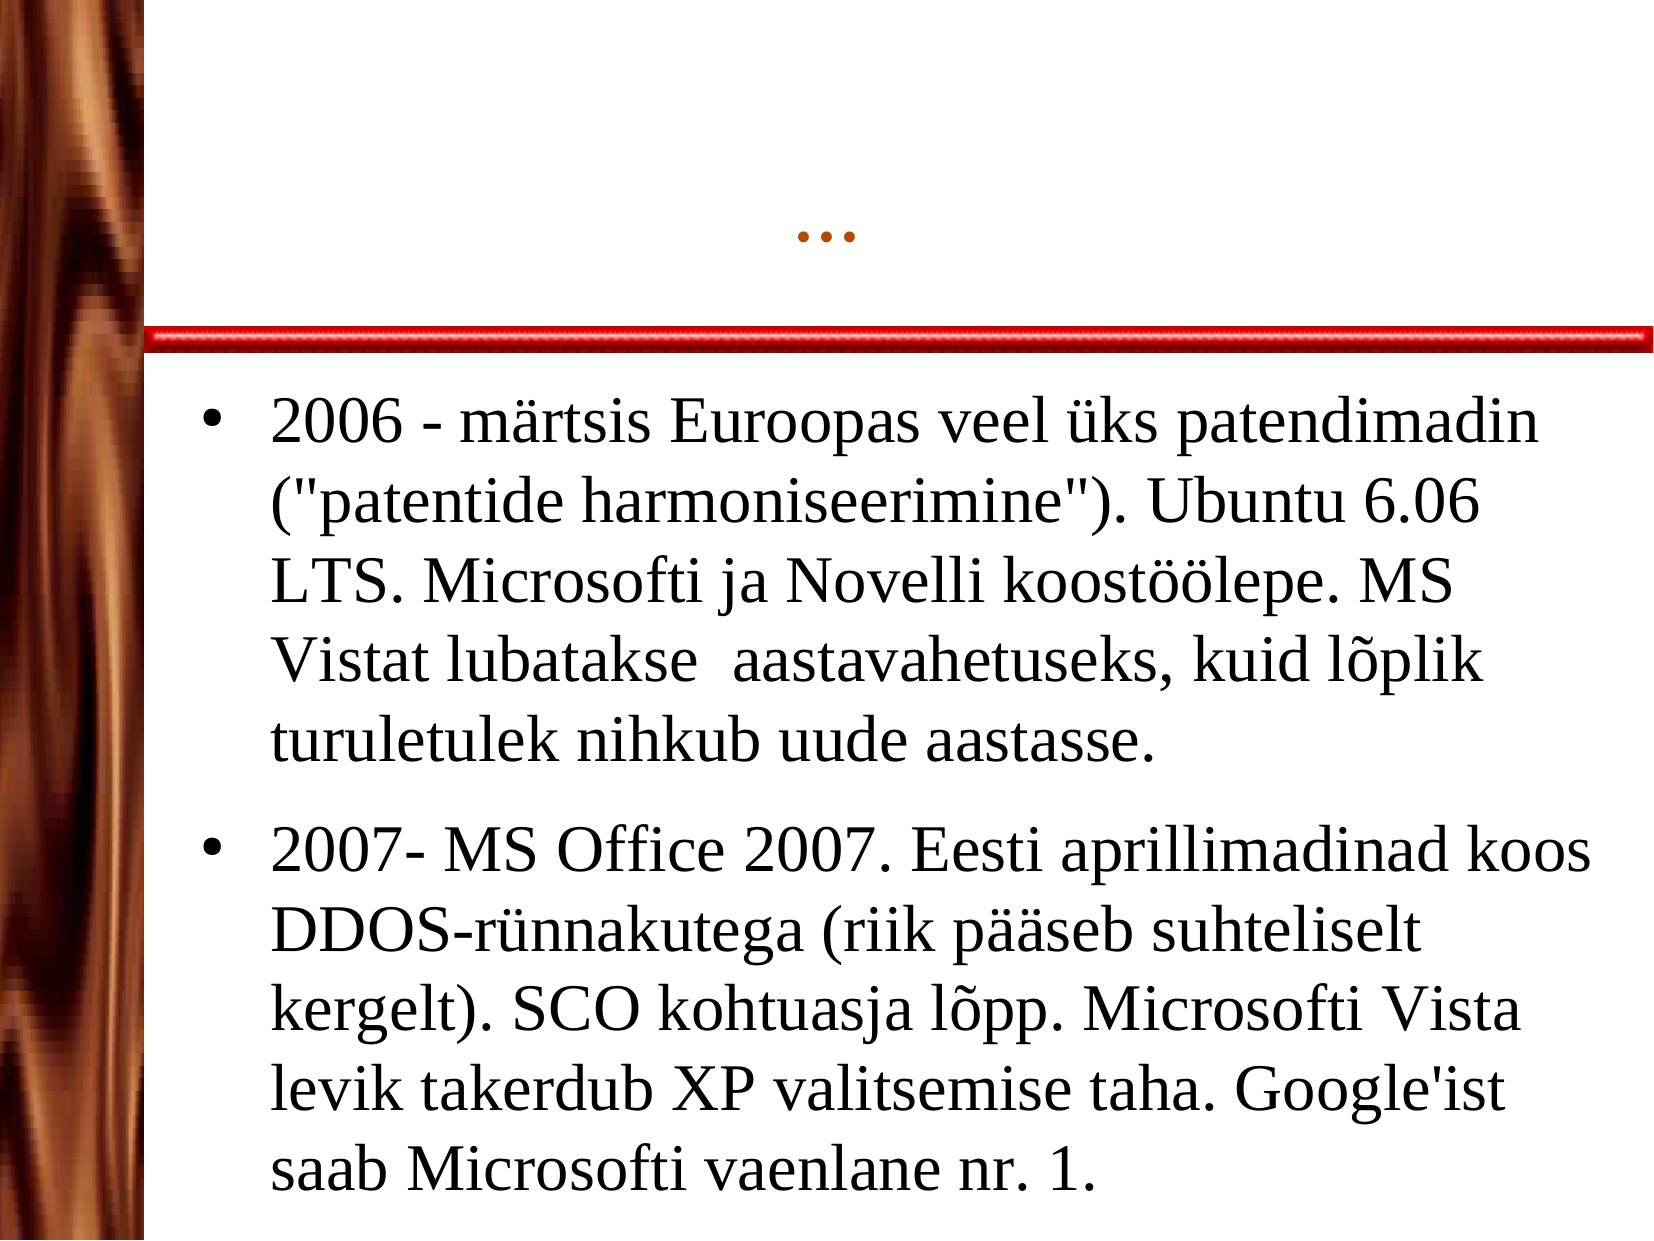

# ...
2006 - märtsis Euroopas veel üks patendimadin ("patentide harmoniseerimine"). Ubuntu 6.06 LTS. Microsofti ja Novelli koostöölepe. MS Vistat lubatakse aastavahetuseks, kuid lõplik turuletulek nihkub uude aastasse.
2007- MS Office 2007. Eesti aprillimadinad koos DDOS-rünnakutega (riik pääseb suhteliselt kergelt). SCO kohtuasja lõpp. Microsofti Vista levik takerdub XP valitsemise taha. Google'ist saab Microsofti vaenlane nr. 1.